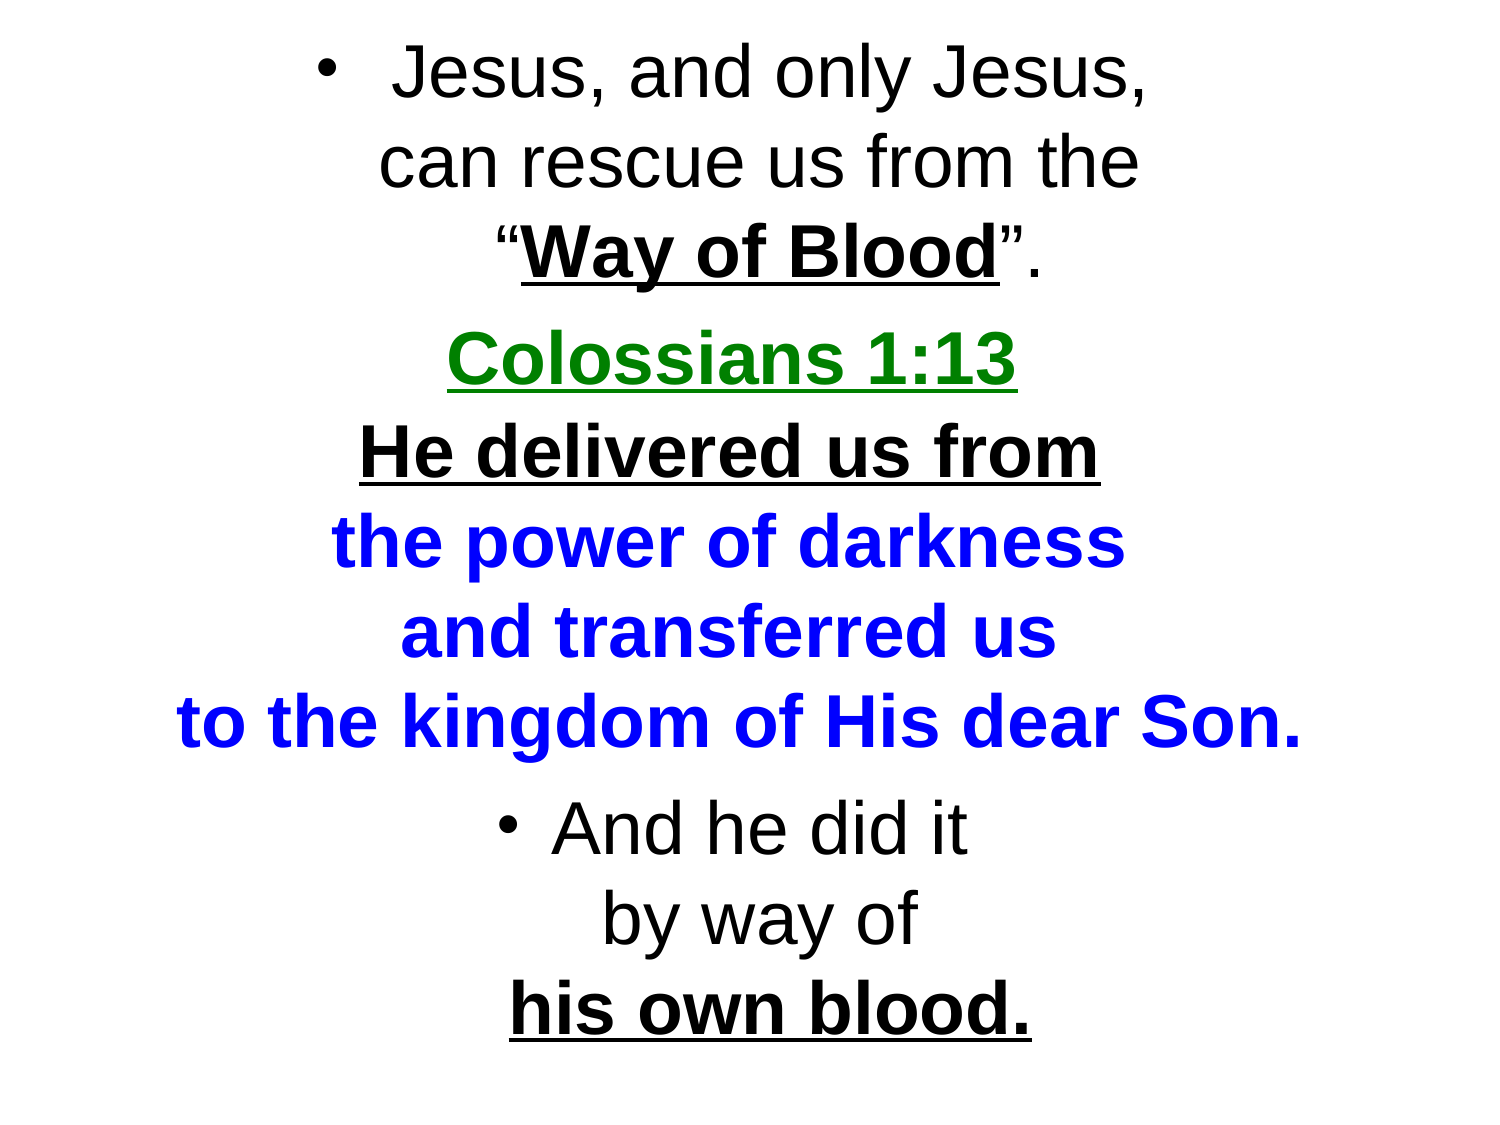

# Jesus, and only Jesus, can rescue us from the “Way of Blood”.
Colossians 1:13
He delivered us from
the power of darkness
and transferred us
to the kingdom of His dear Son.
And he did it
by way of
his own blood.
50